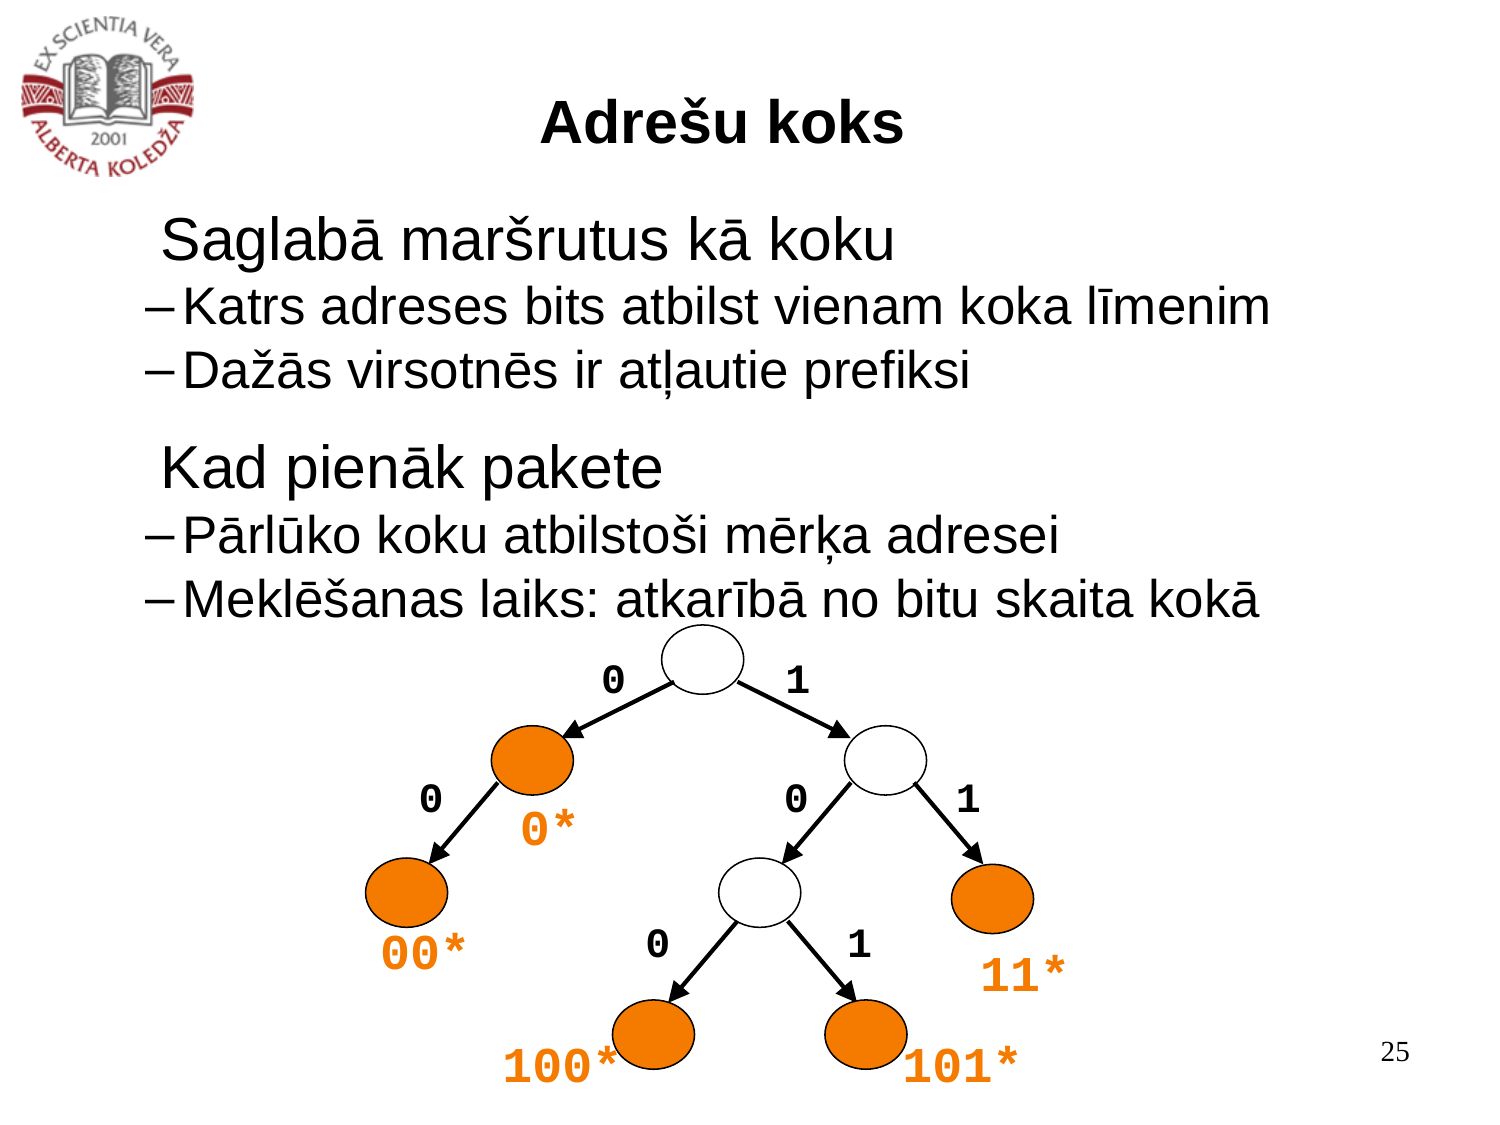

# Adrešu koks
Saglabā maršrutus kā koku
Katrs adreses bits atbilst vienam koka līmenim
Dažās virsotnēs ir atļautie prefiksi
Kad pienāk pakete
Pārlūko koku atbilstoši mērķa adresei
Meklēšanas laiks: atkarībā no bitu skaita kokā
0
1
0
0
1
0*
0
1
00*
11*
100*
101*